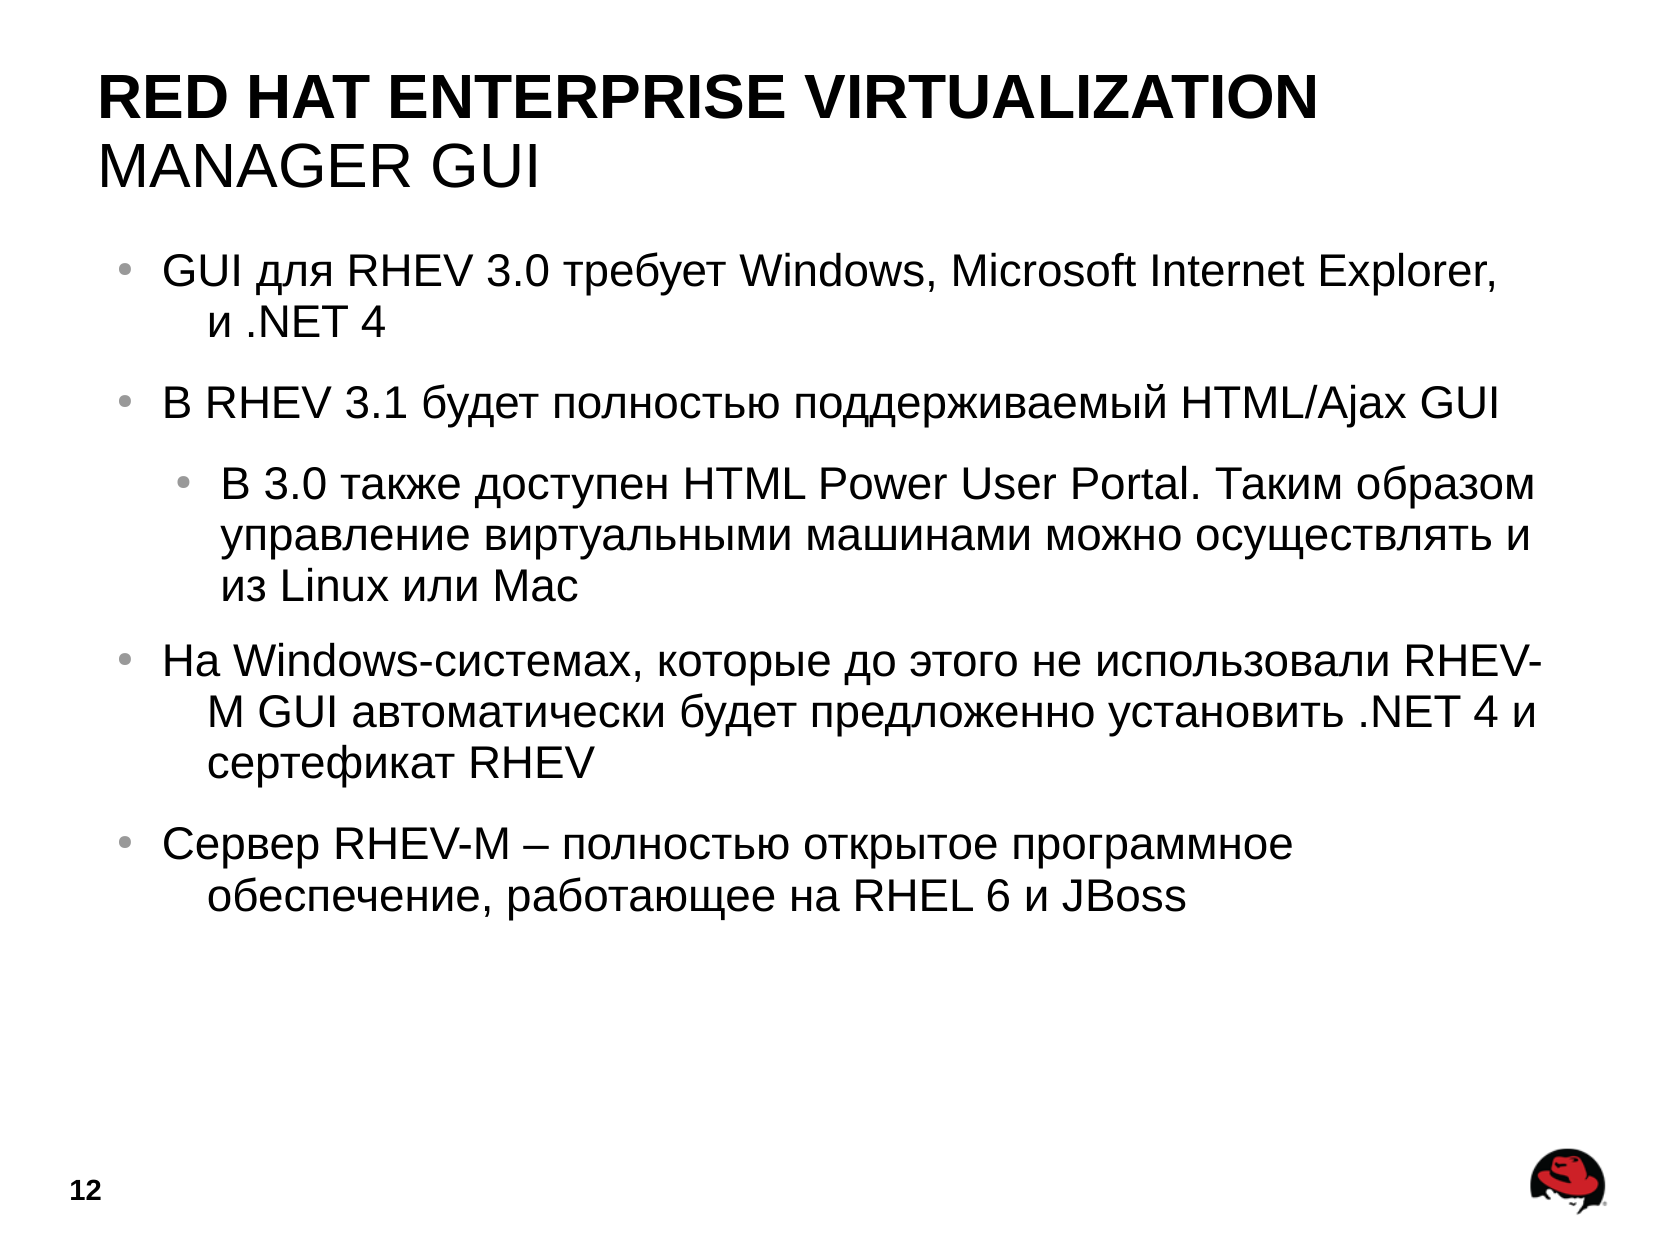

# RED HAT ENTERPRISE VIRTUALIZATION MANAGER GUI
GUI для RHEV 3.0 требует Windows, Microsoft Internet Explorer, и .NET 4
В RHEV 3.1 будет полностью поддерживаемый HTML/Ajax GUI
В 3.0 также доступен HTML Power User Portal. Таким образом управление виртуальными машинами можно осуществлять и из Linux или Mac
На Windows-системах, которые до этого не использовали RHEV-M GUI автоматически будет предложенно установить .NET 4 и сертефикат RHEV
Сервер RHEV-M – полностью открытое программное обеспечение, работающее на RHEL 6 и JBoss